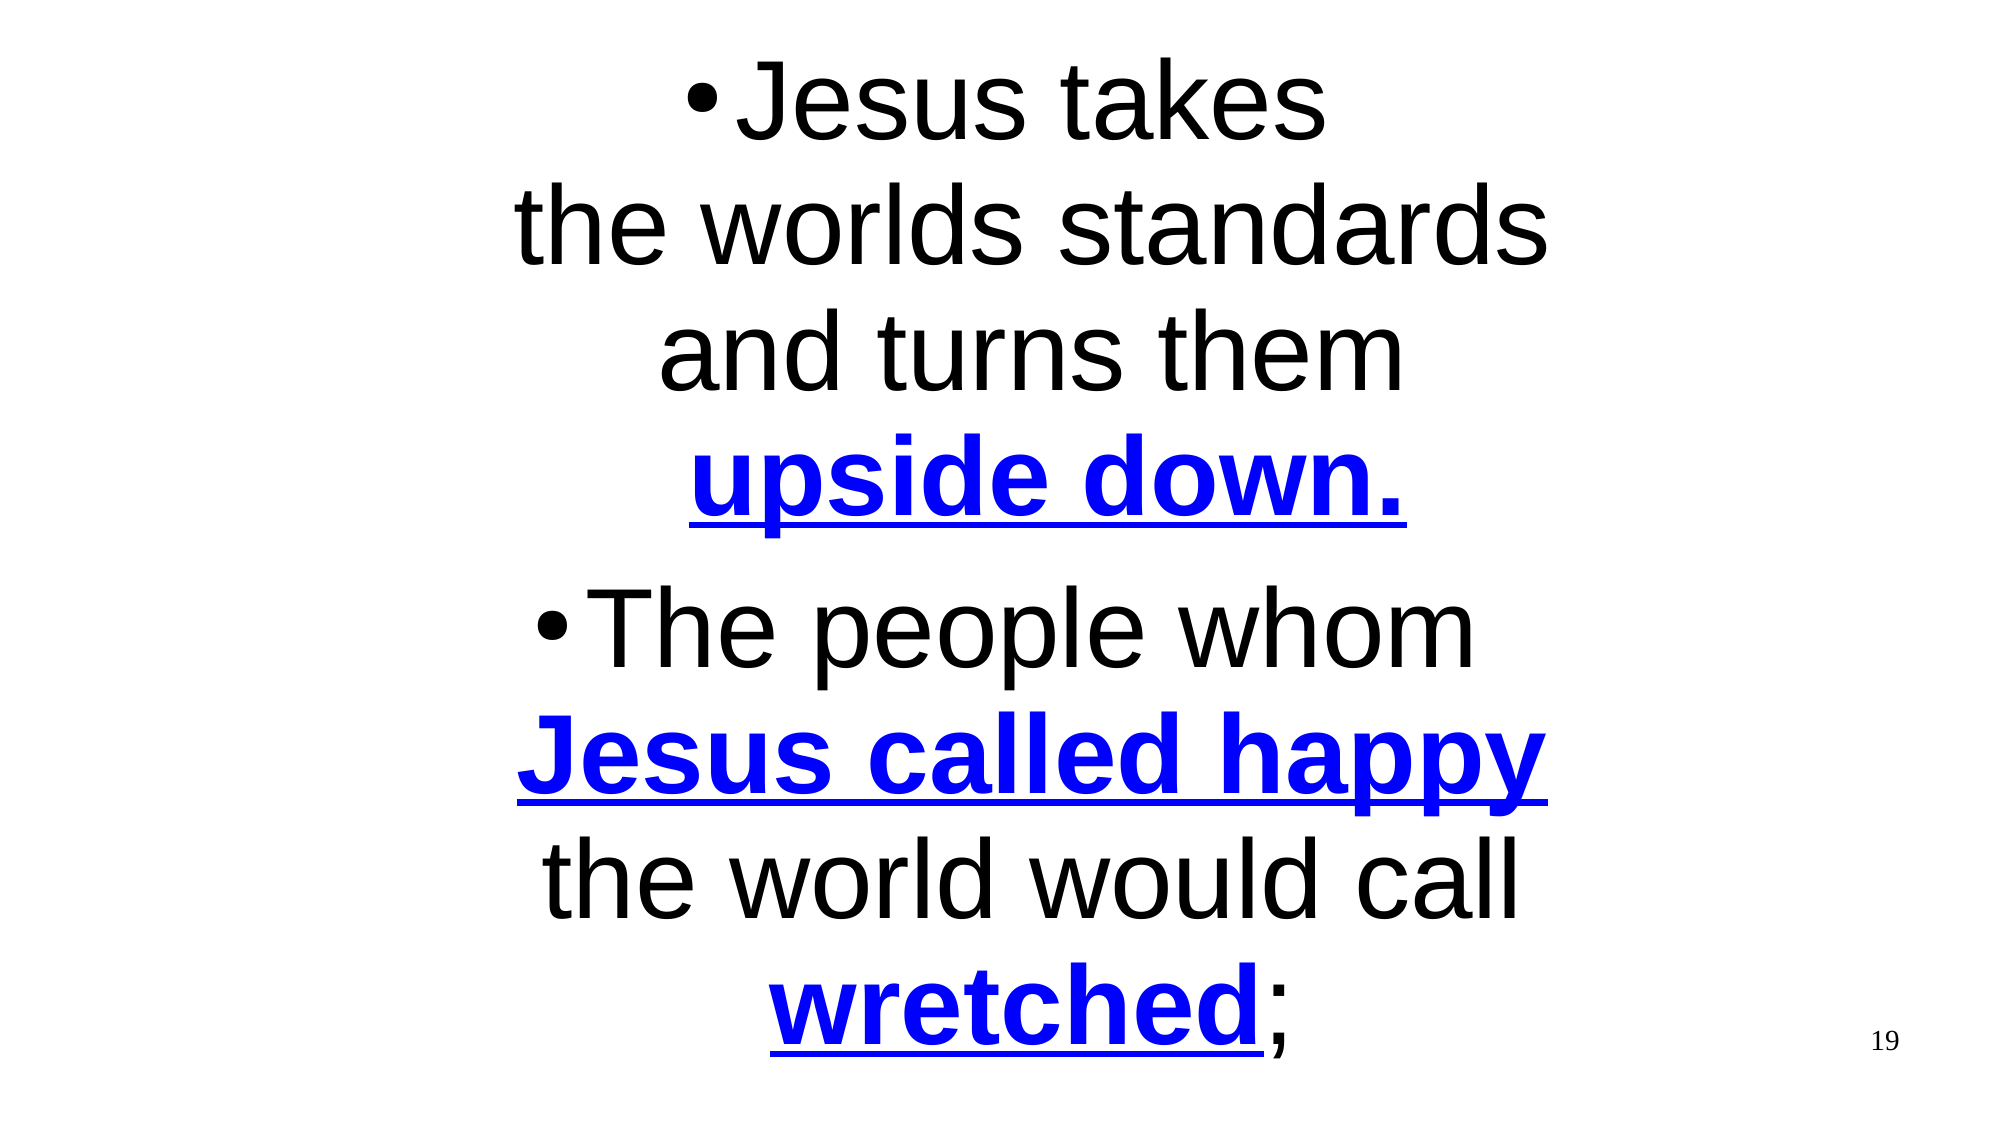

# Jesus takes the worlds standards and turns them upside down.
The people whom
Jesus called happy
the world would call
wretched;
19